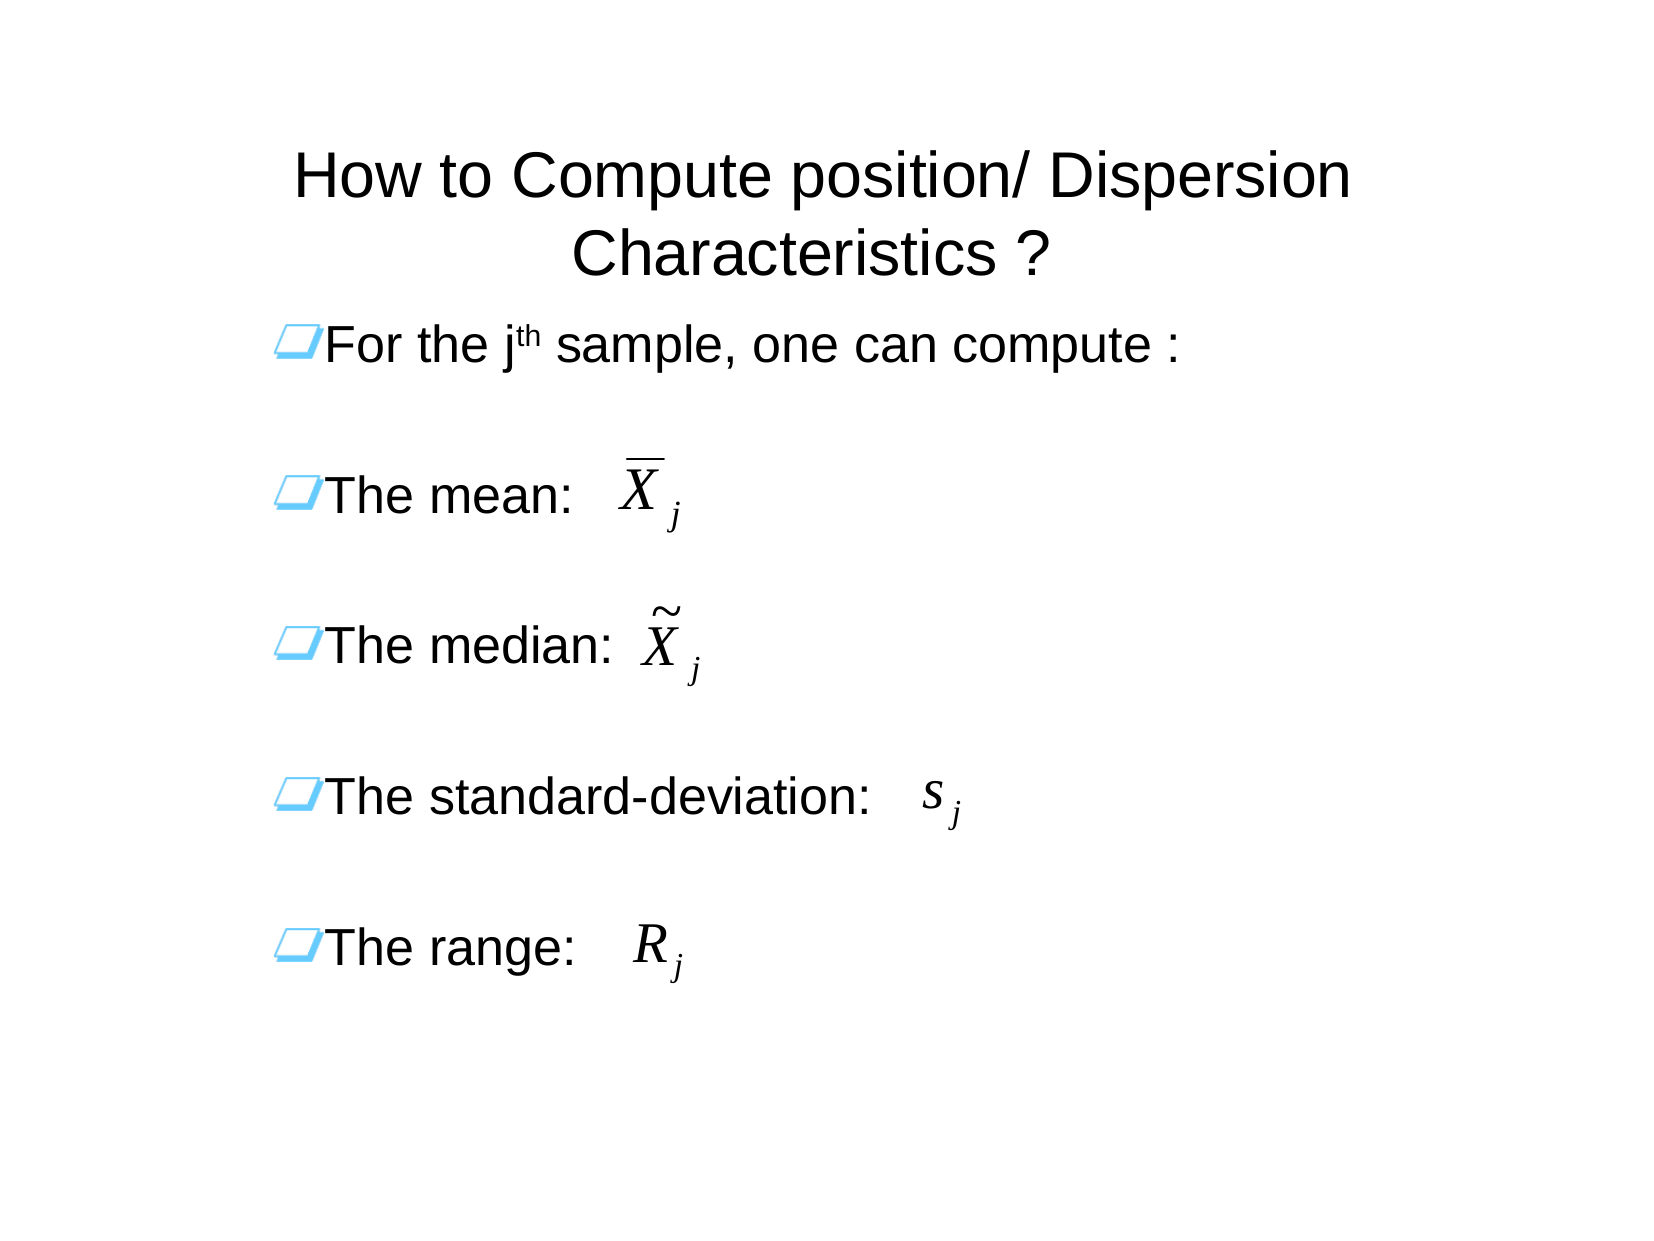

# How to Compute position/ Dispersion Characteristics ?
For the jth sample, one can compute :
The mean:
The median:
The standard-deviation:
The range: